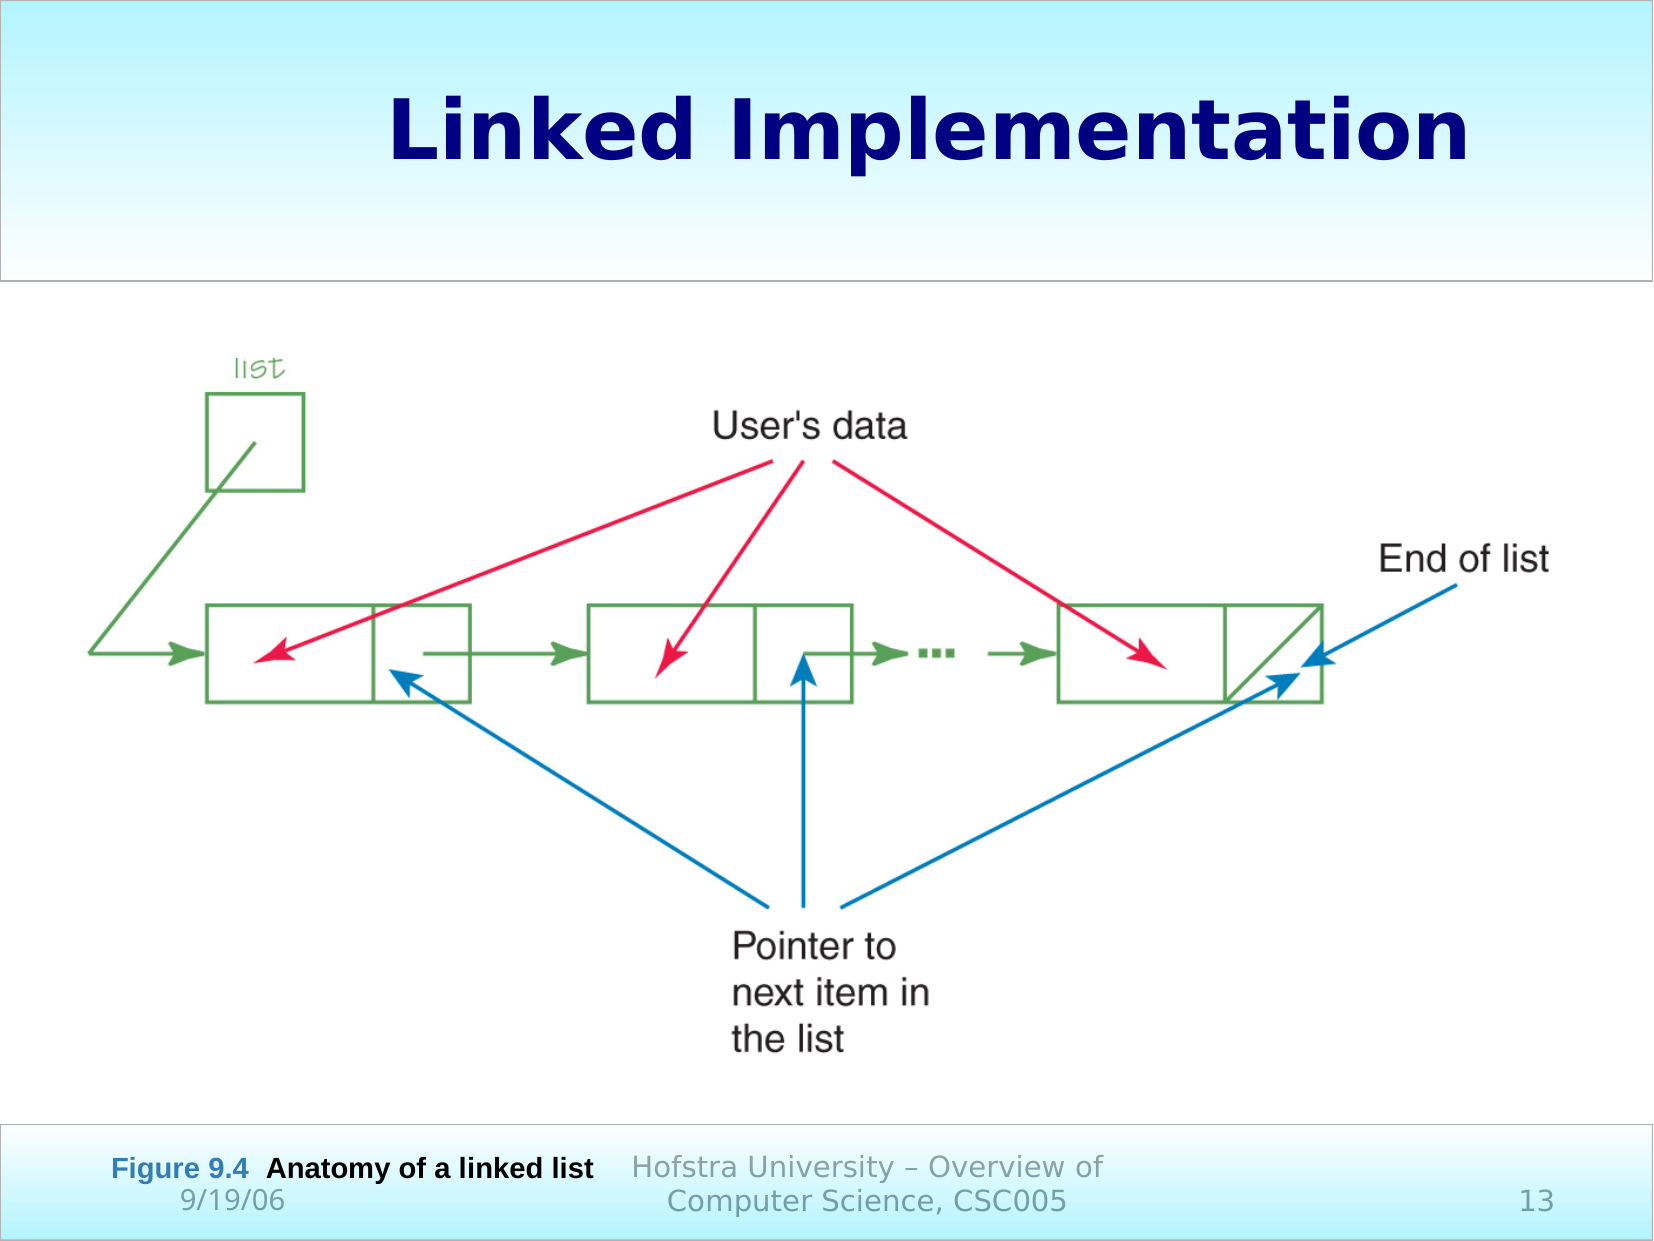

# Linked Implementation
9/25/06
13
Figure 9.4 Anatomy of a linked list